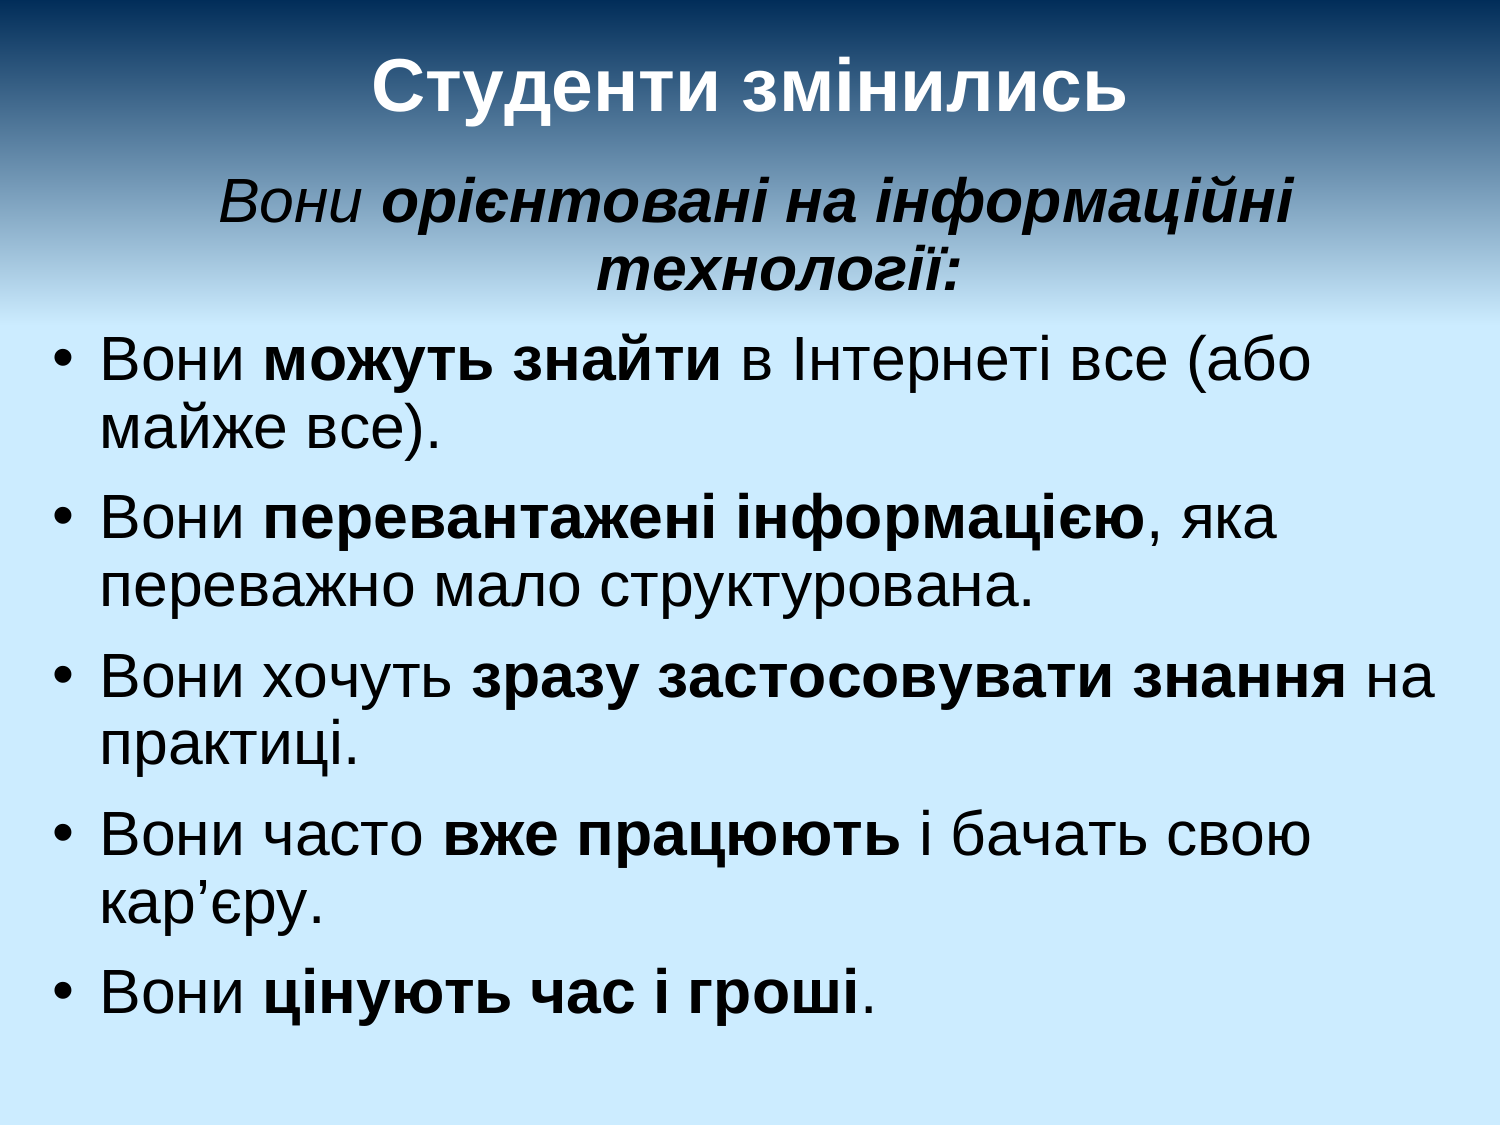

Студенти змінились
# Вони орієнтовані на інформаційні технології:
Вони можуть знайти в Інтернеті все (або майже все).
Вони перевантажені інформацією, яка переважно мало структурована.
Вони хочуть зразу застосовувати знання на практиці.
Вони часто вже працюють і бачать свою кар’єру.
Вони цінують час і гроші.